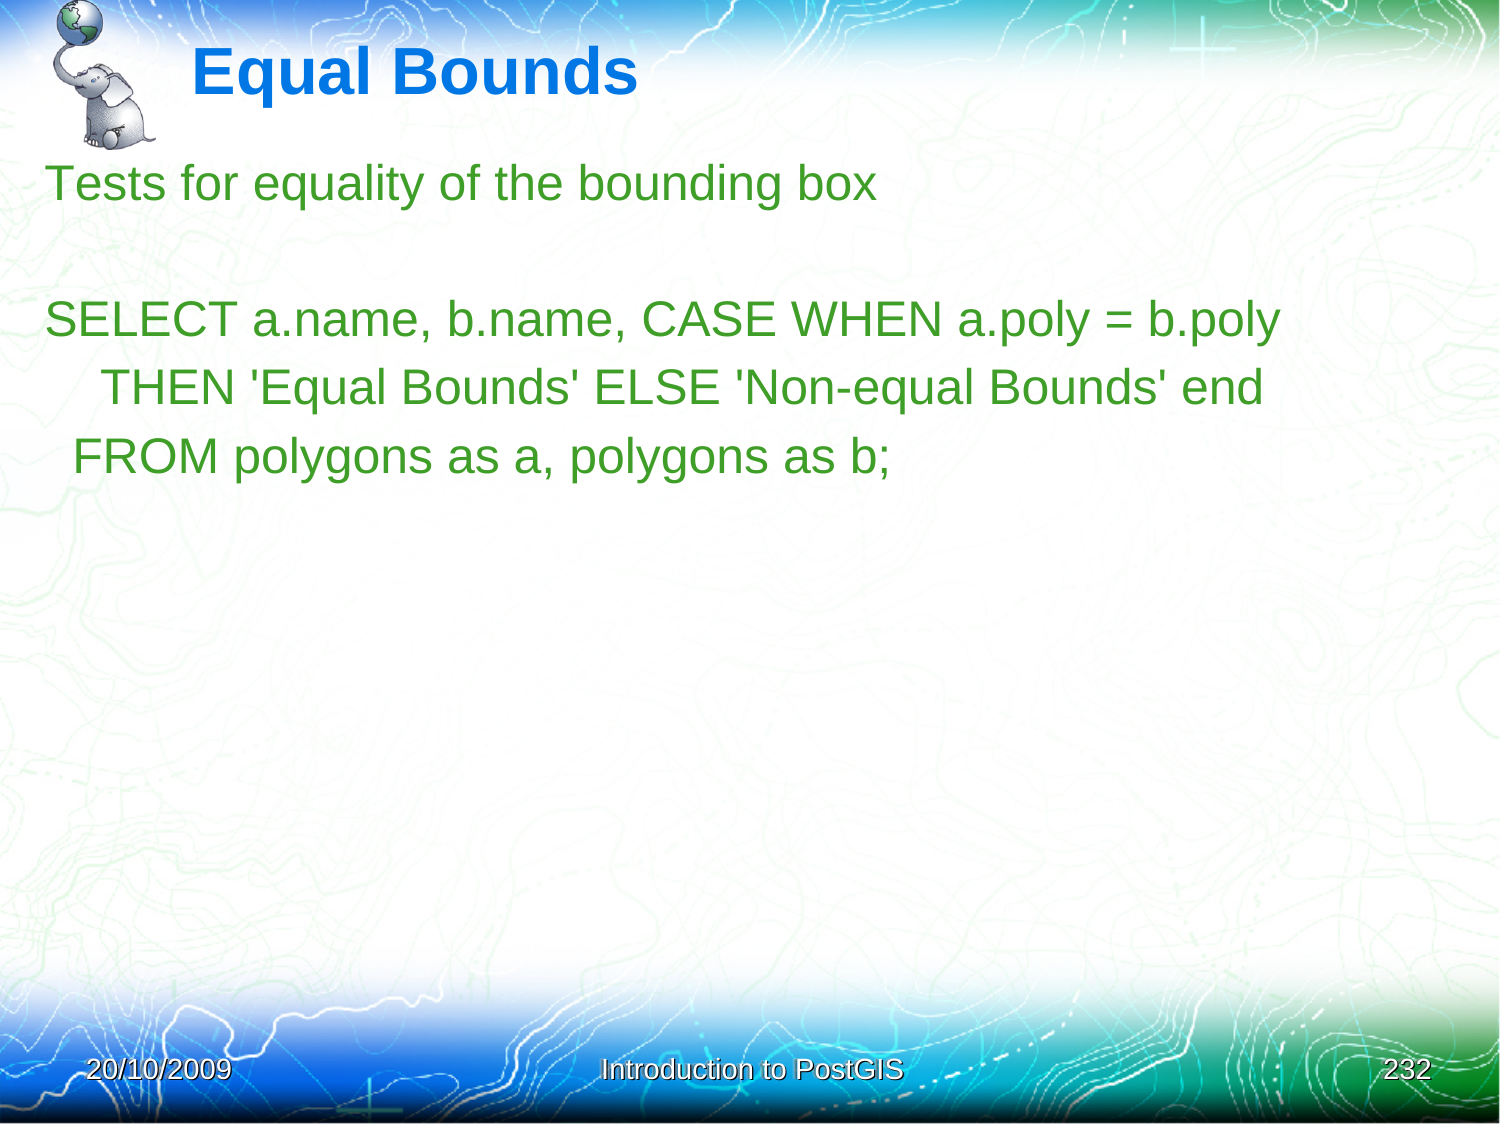

# Equal Bounds
Tests for equality of the bounding box
SELECT a.name, b.name, CASE WHEN a.poly = b.poly
 THEN 'Equal Bounds' ELSE 'Non-equal Bounds' end
 FROM polygons as a, polygons as b;
20/10/2009
Introduction to PostGIS
232